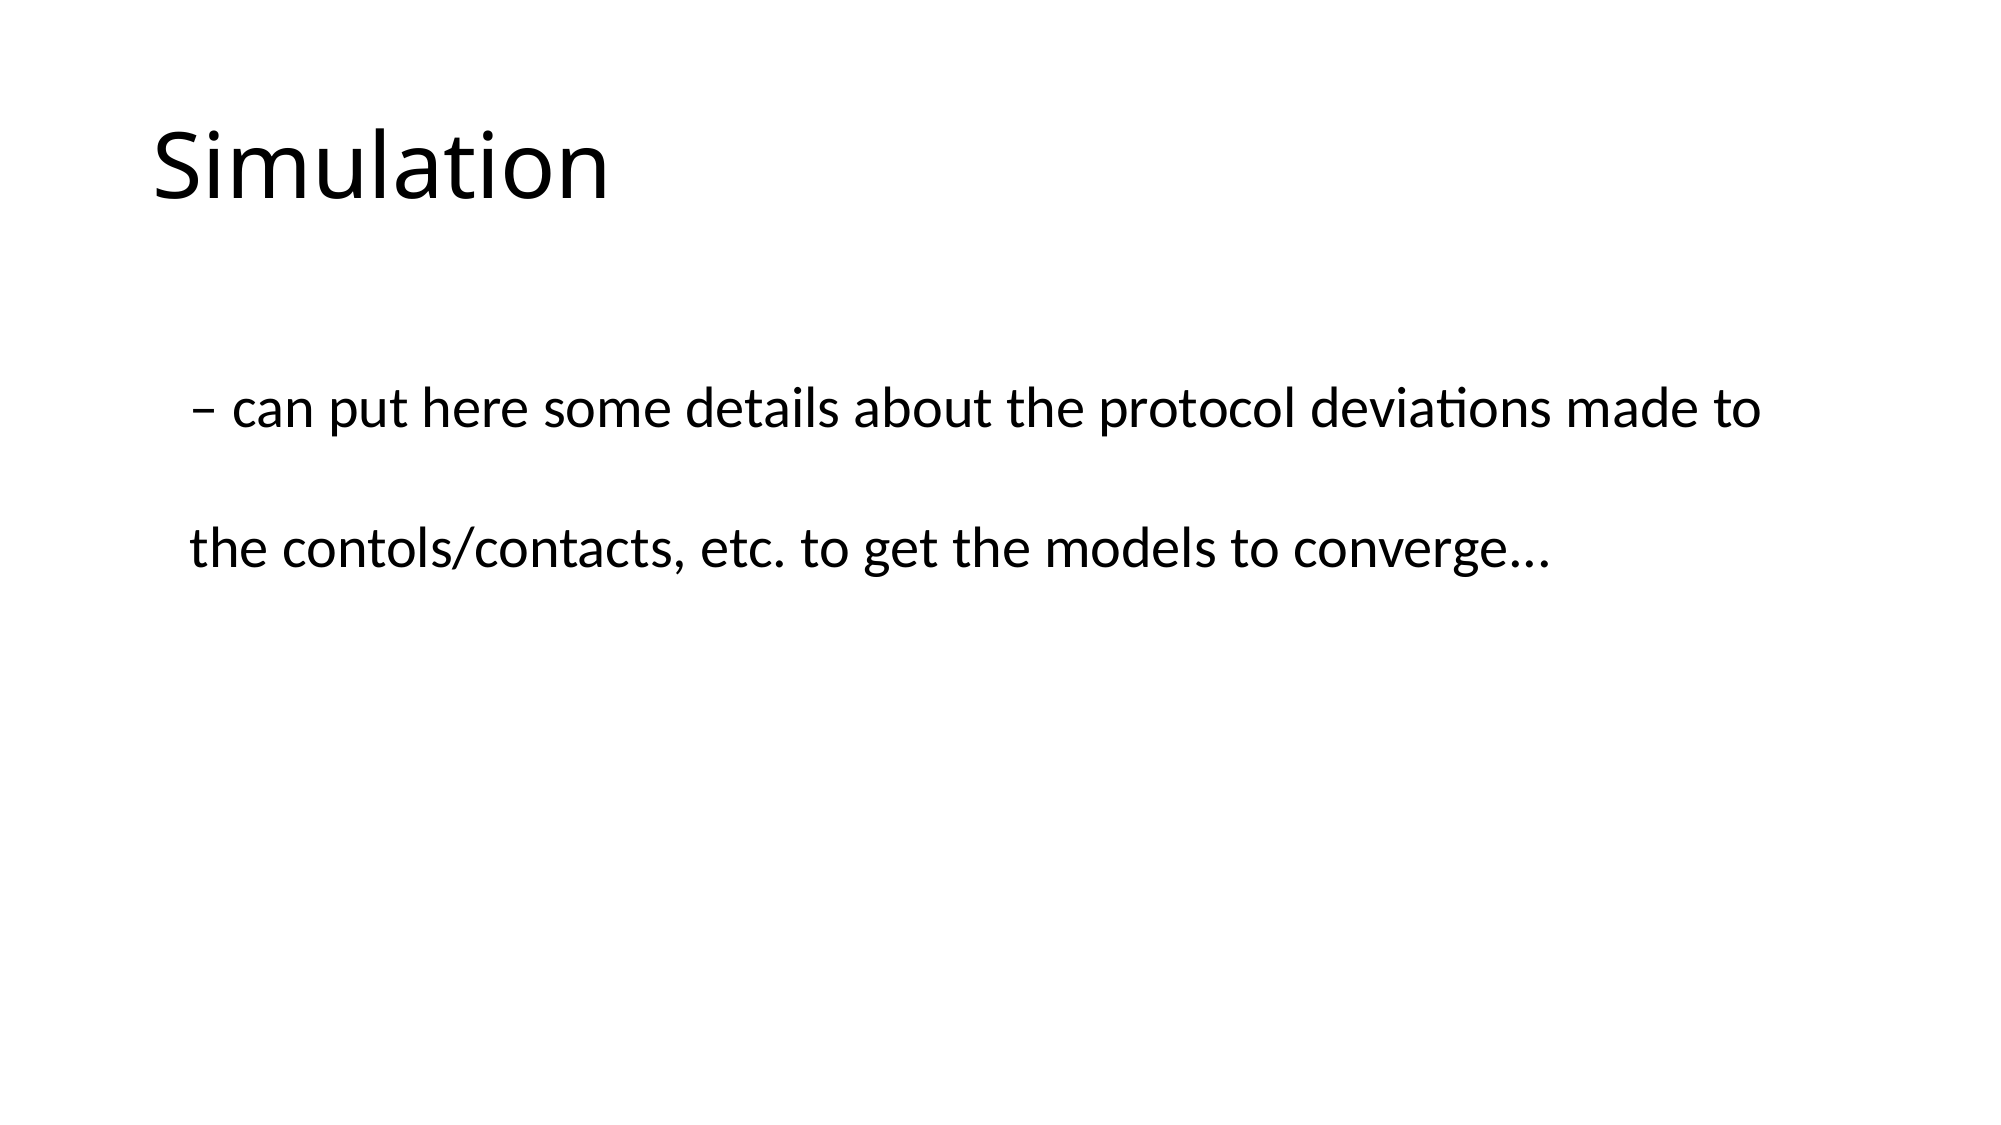

# Simulation
– can put here some details about the protocol deviations made to the contols/contacts, etc. to get the models to converge...